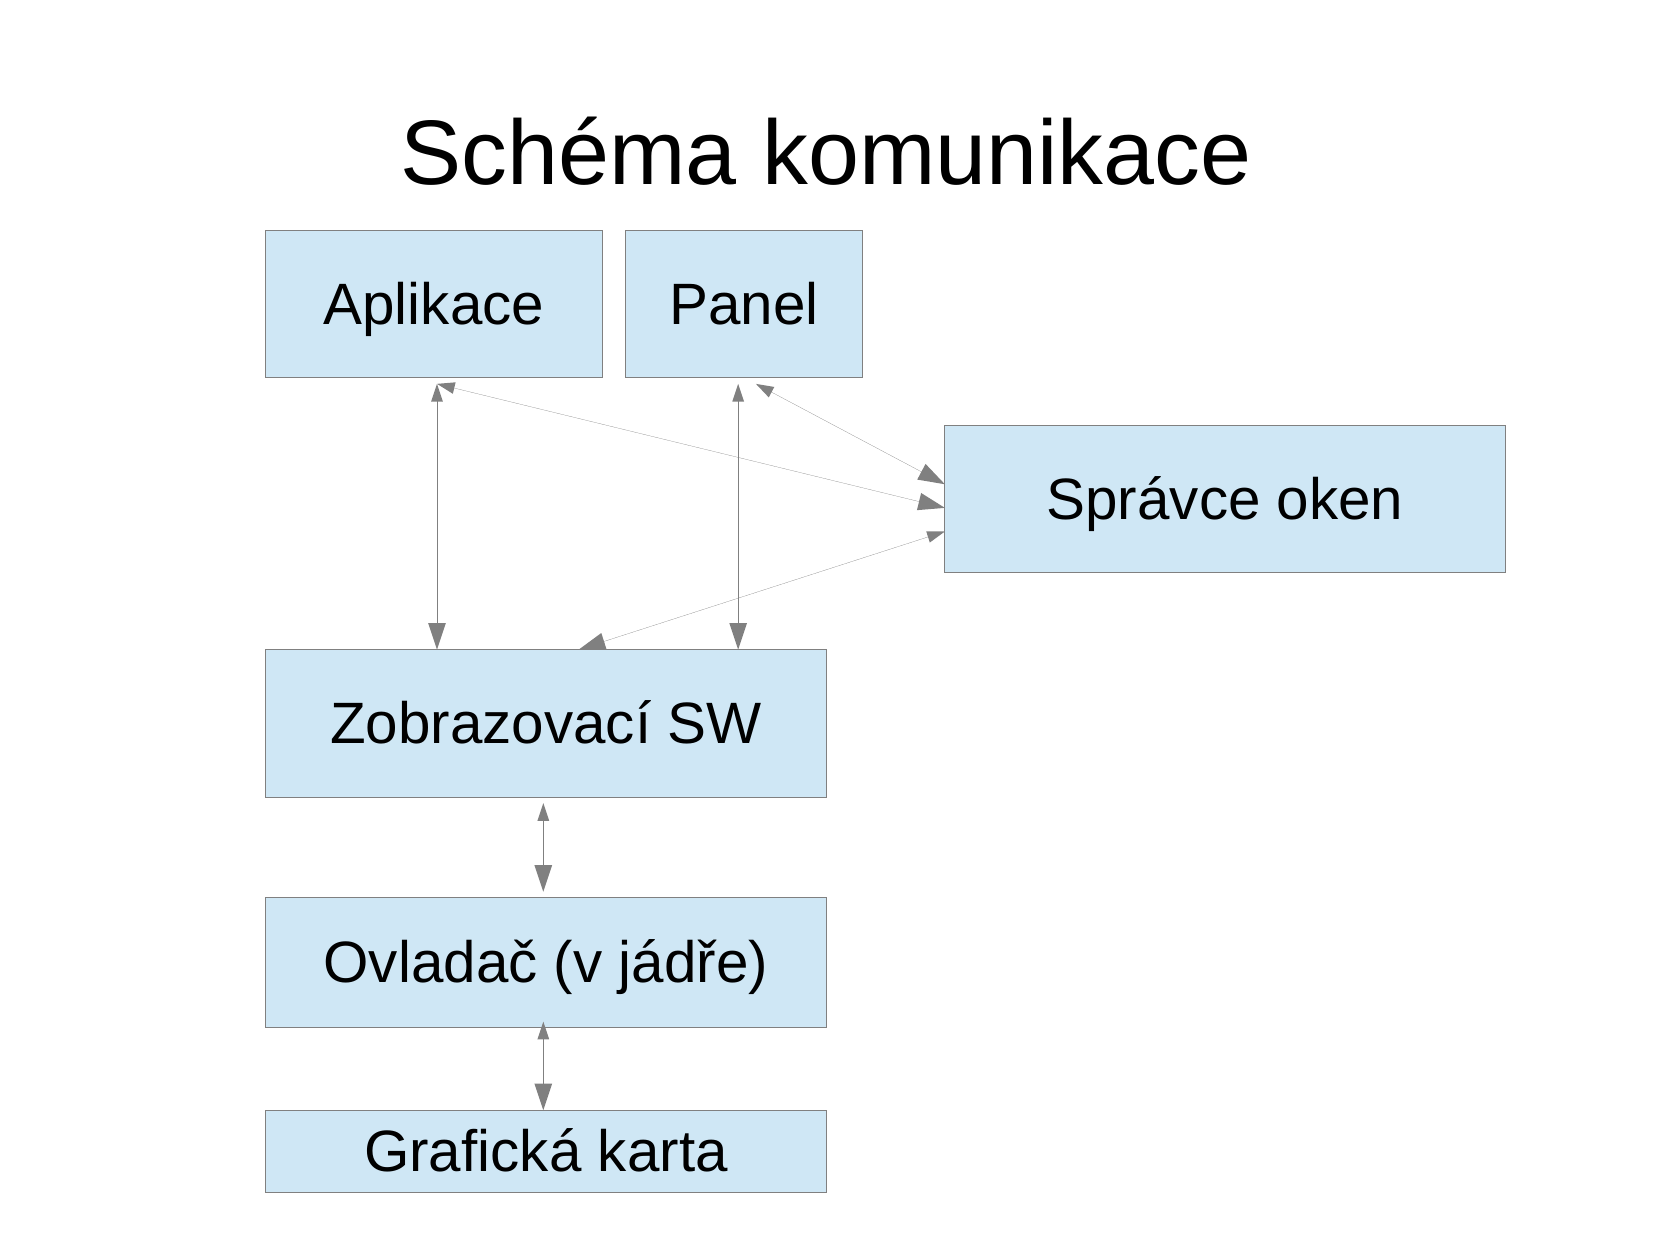

# Schéma komunikace
Aplikace
Panel
Správce oken
Zobrazovací SW
Ovladač (v jádře)
Grafická karta